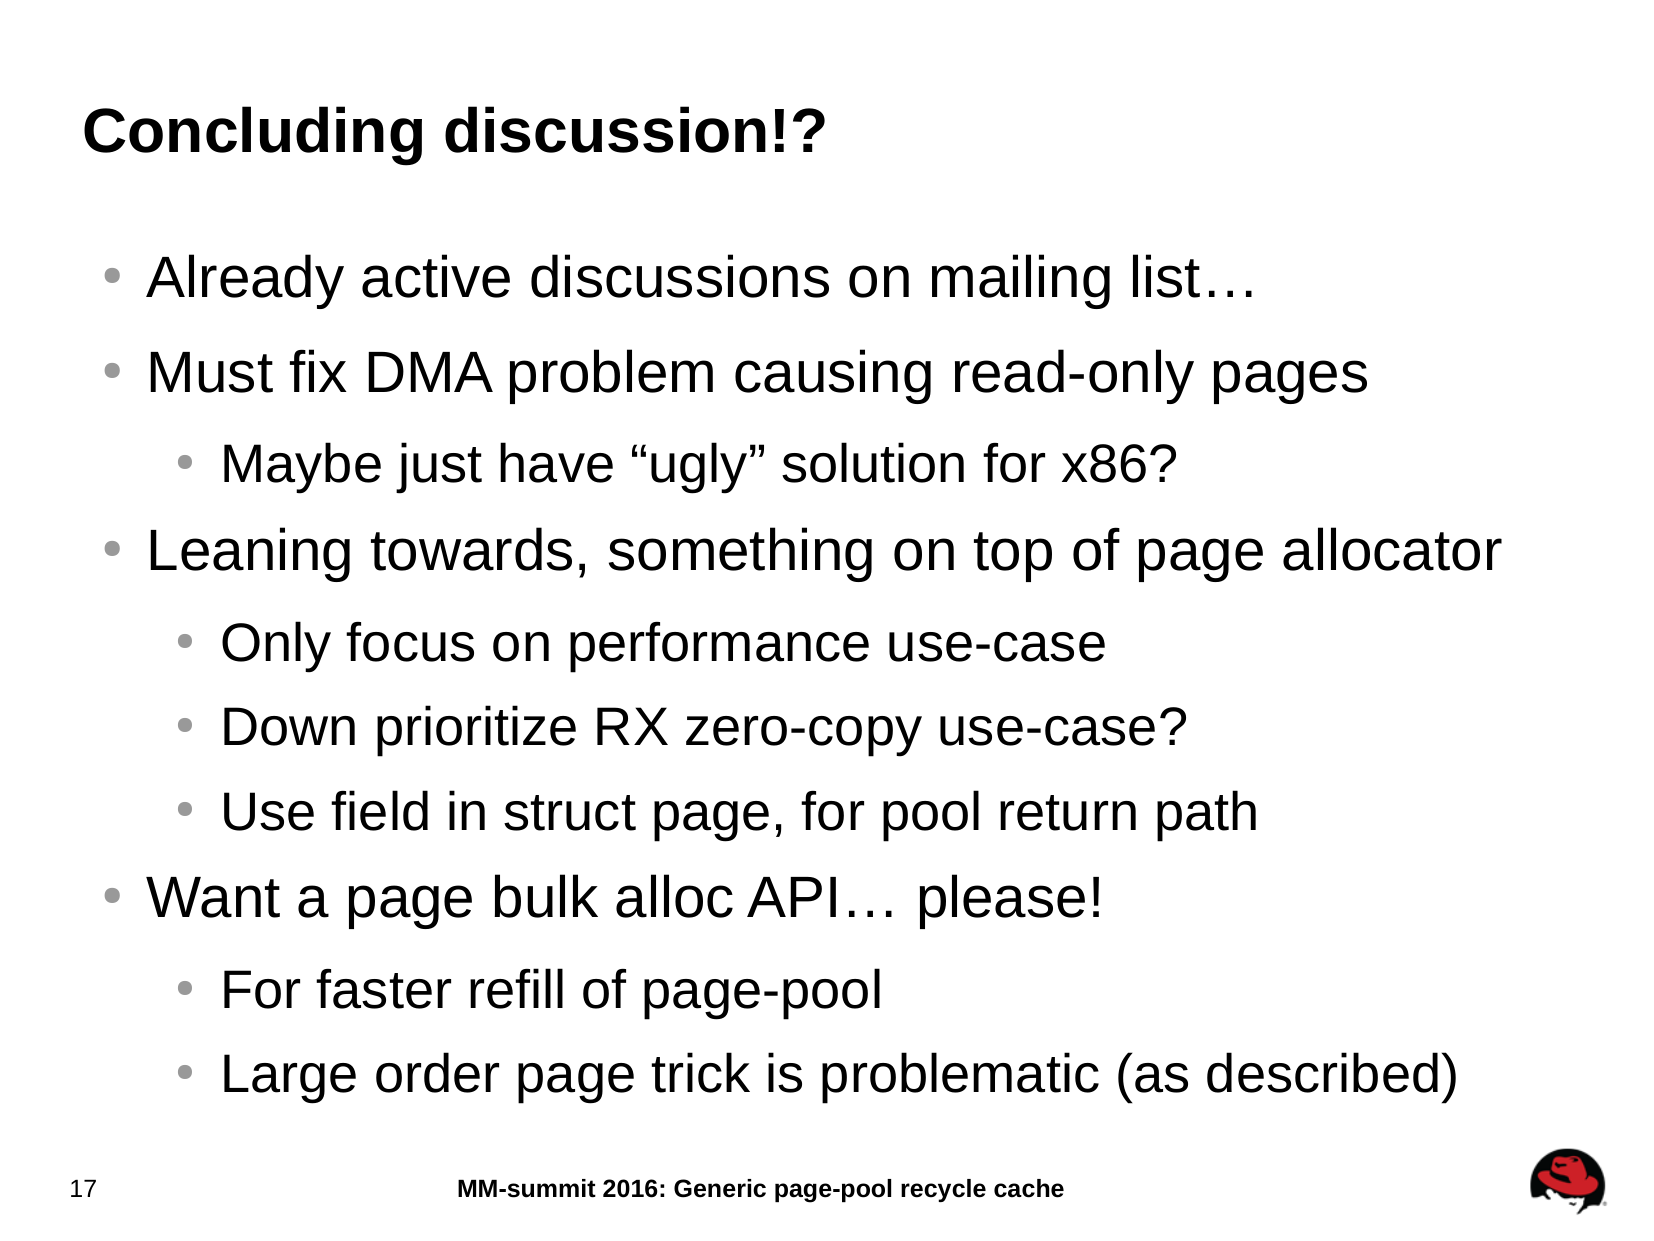

# Concluding discussion!?
Already active discussions on mailing list…
Must fix DMA problem causing read-only pages
Maybe just have “ugly” solution for x86?
Leaning towards, something on top of page allocator
Only focus on performance use-case
Down prioritize RX zero-copy use-case?
Use field in struct page, for pool return path
Want a page bulk alloc API… please!
For faster refill of page-pool
Large order page trick is problematic (as described)